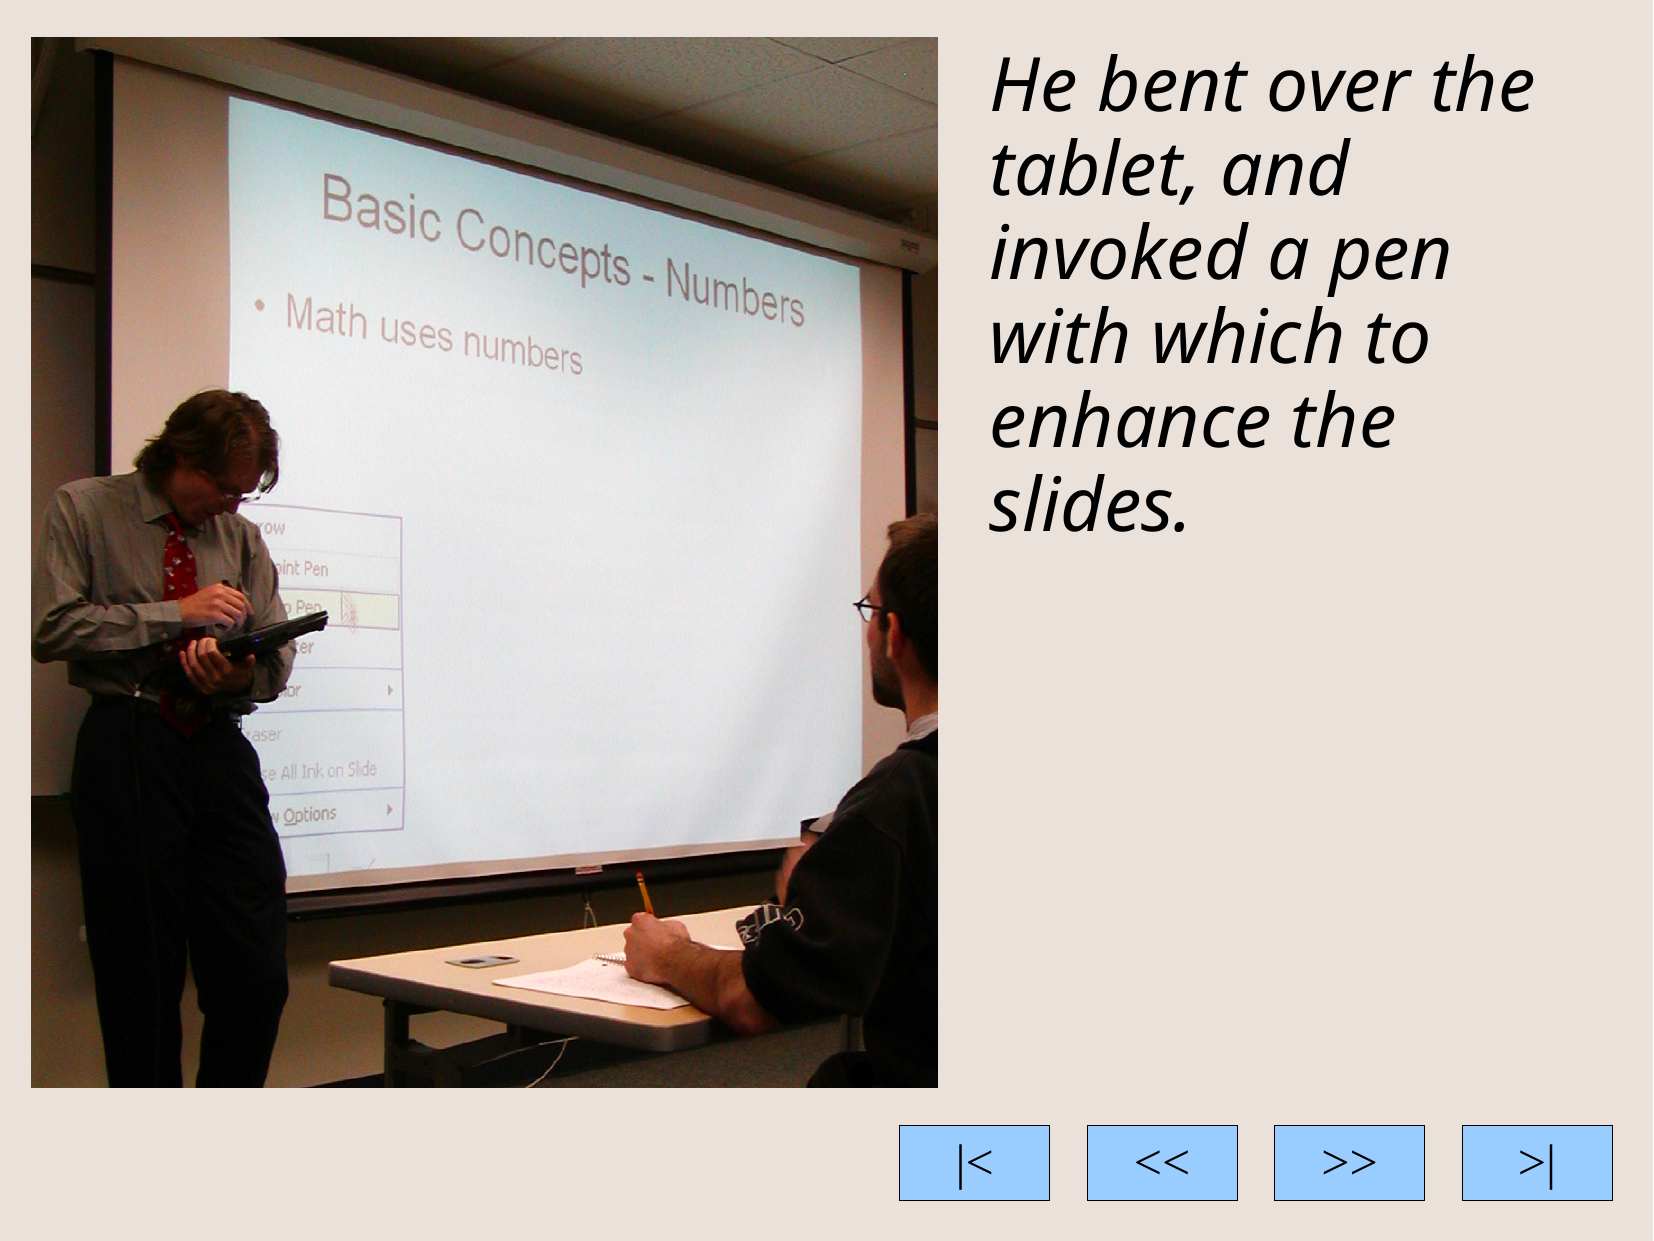

He bent over the tablet, and invoked a pen with which to enhance the slides.